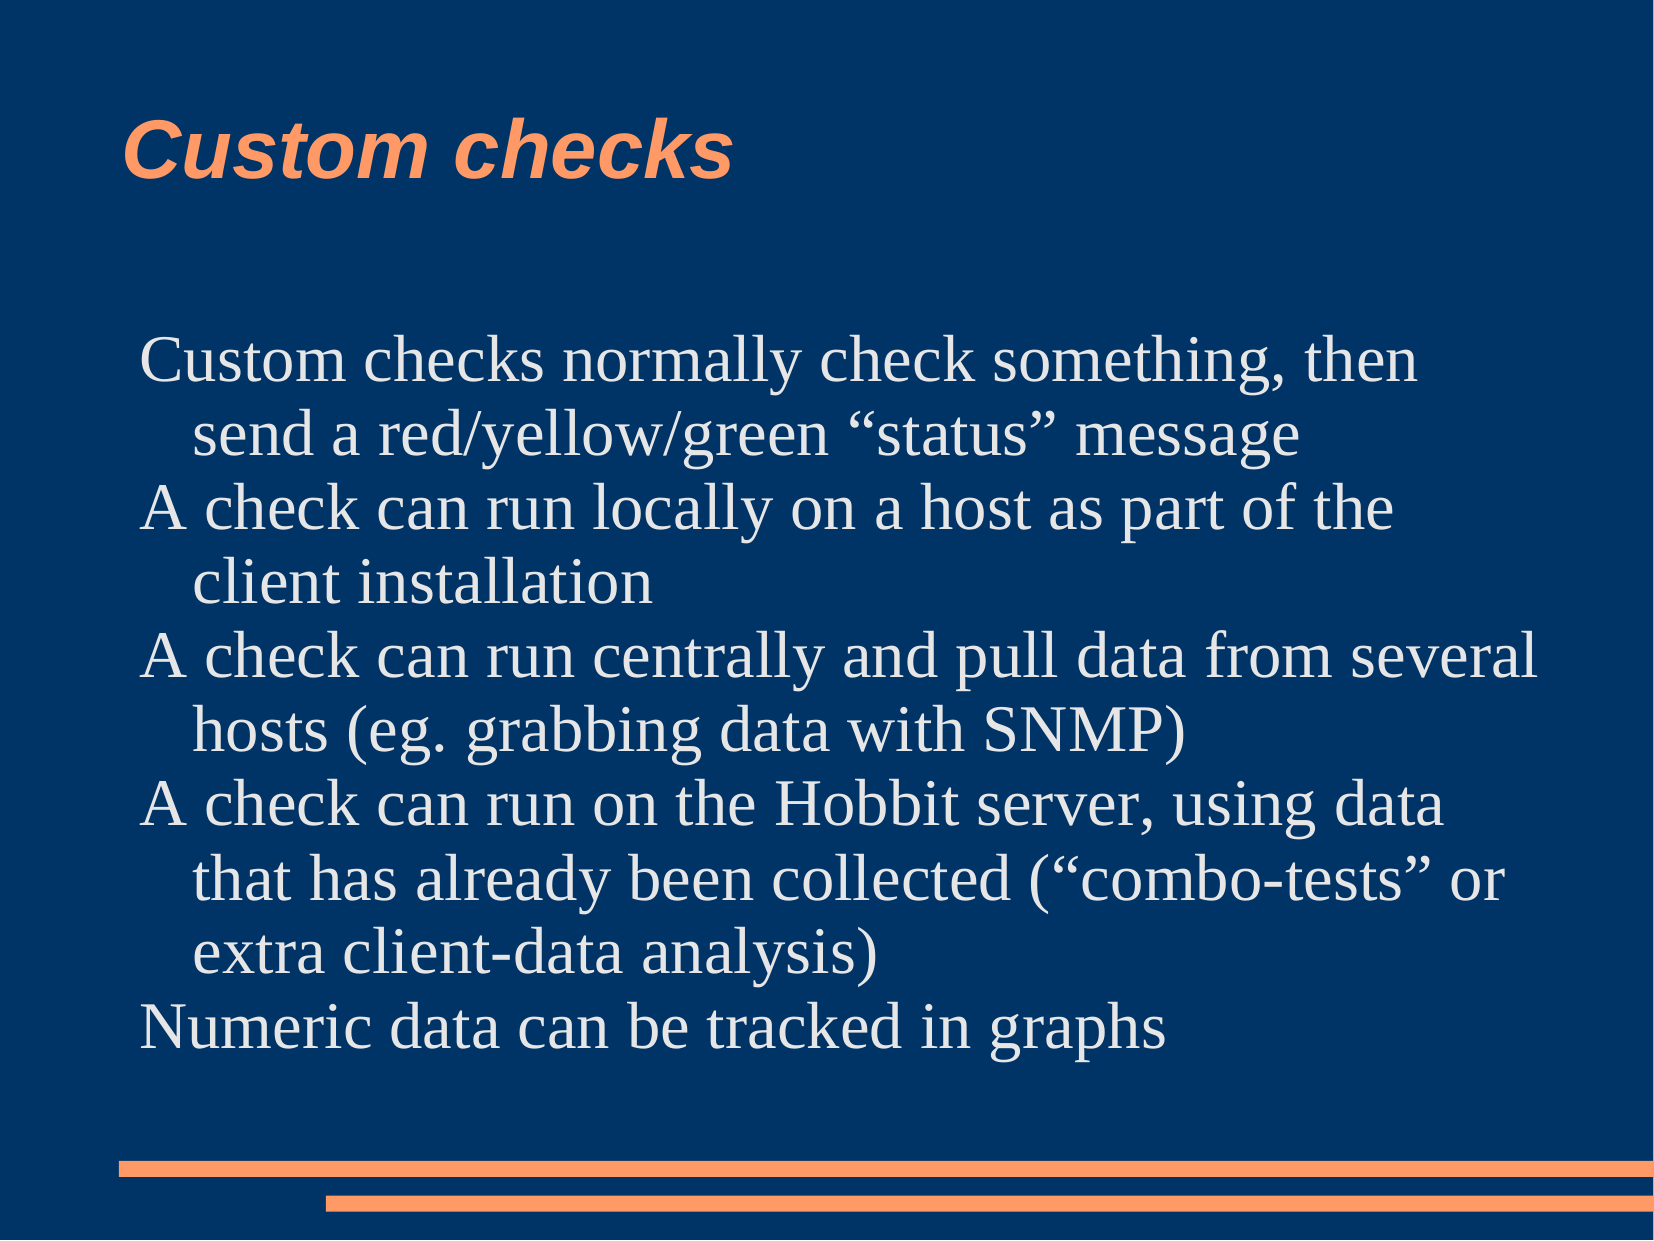

# Custom checks
Custom checks normally check something, then send a red/yellow/green “status” message
A check can run locally on a host as part of the client installation
A check can run centrally and pull data from several hosts (eg. grabbing data with SNMP)
A check can run on the Hobbit server, using data that has already been collected (“combo-tests” or extra client-data analysis)
Numeric data can be tracked in graphs